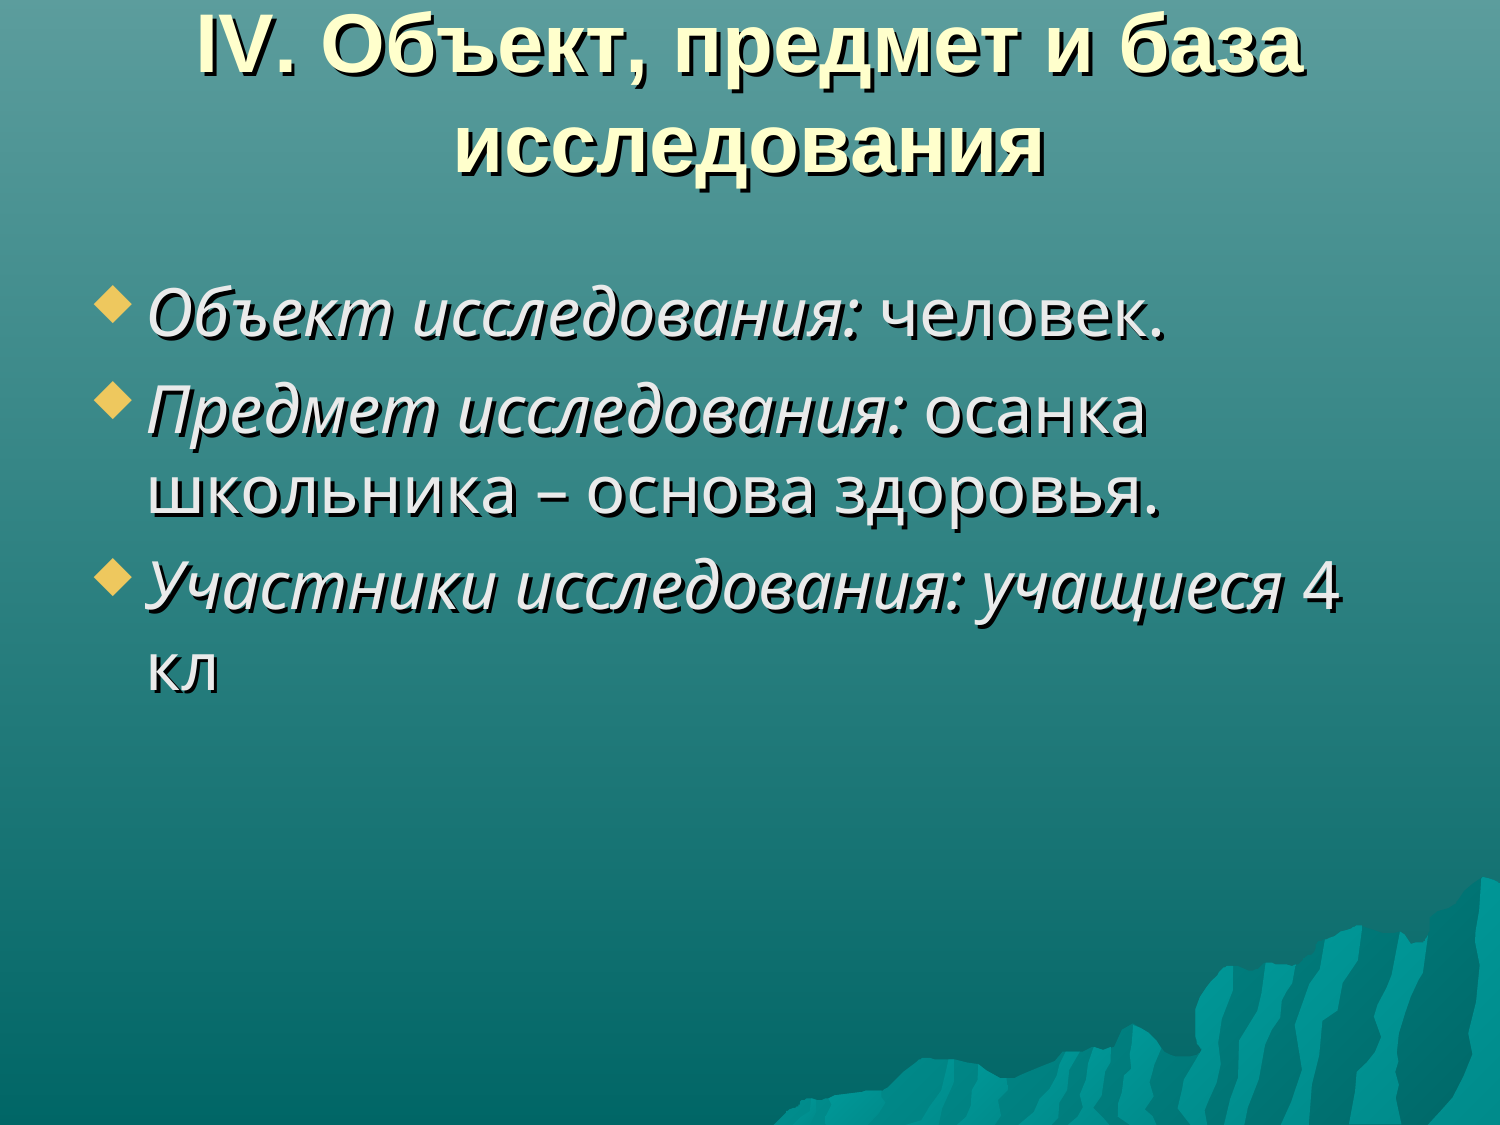

# IV. Объект, предмет и база исследования
Объект исследования: человек.
Предмет исследования: осанка школьника – основа здоровья.
Участники исследования: учащиеся 4 кл